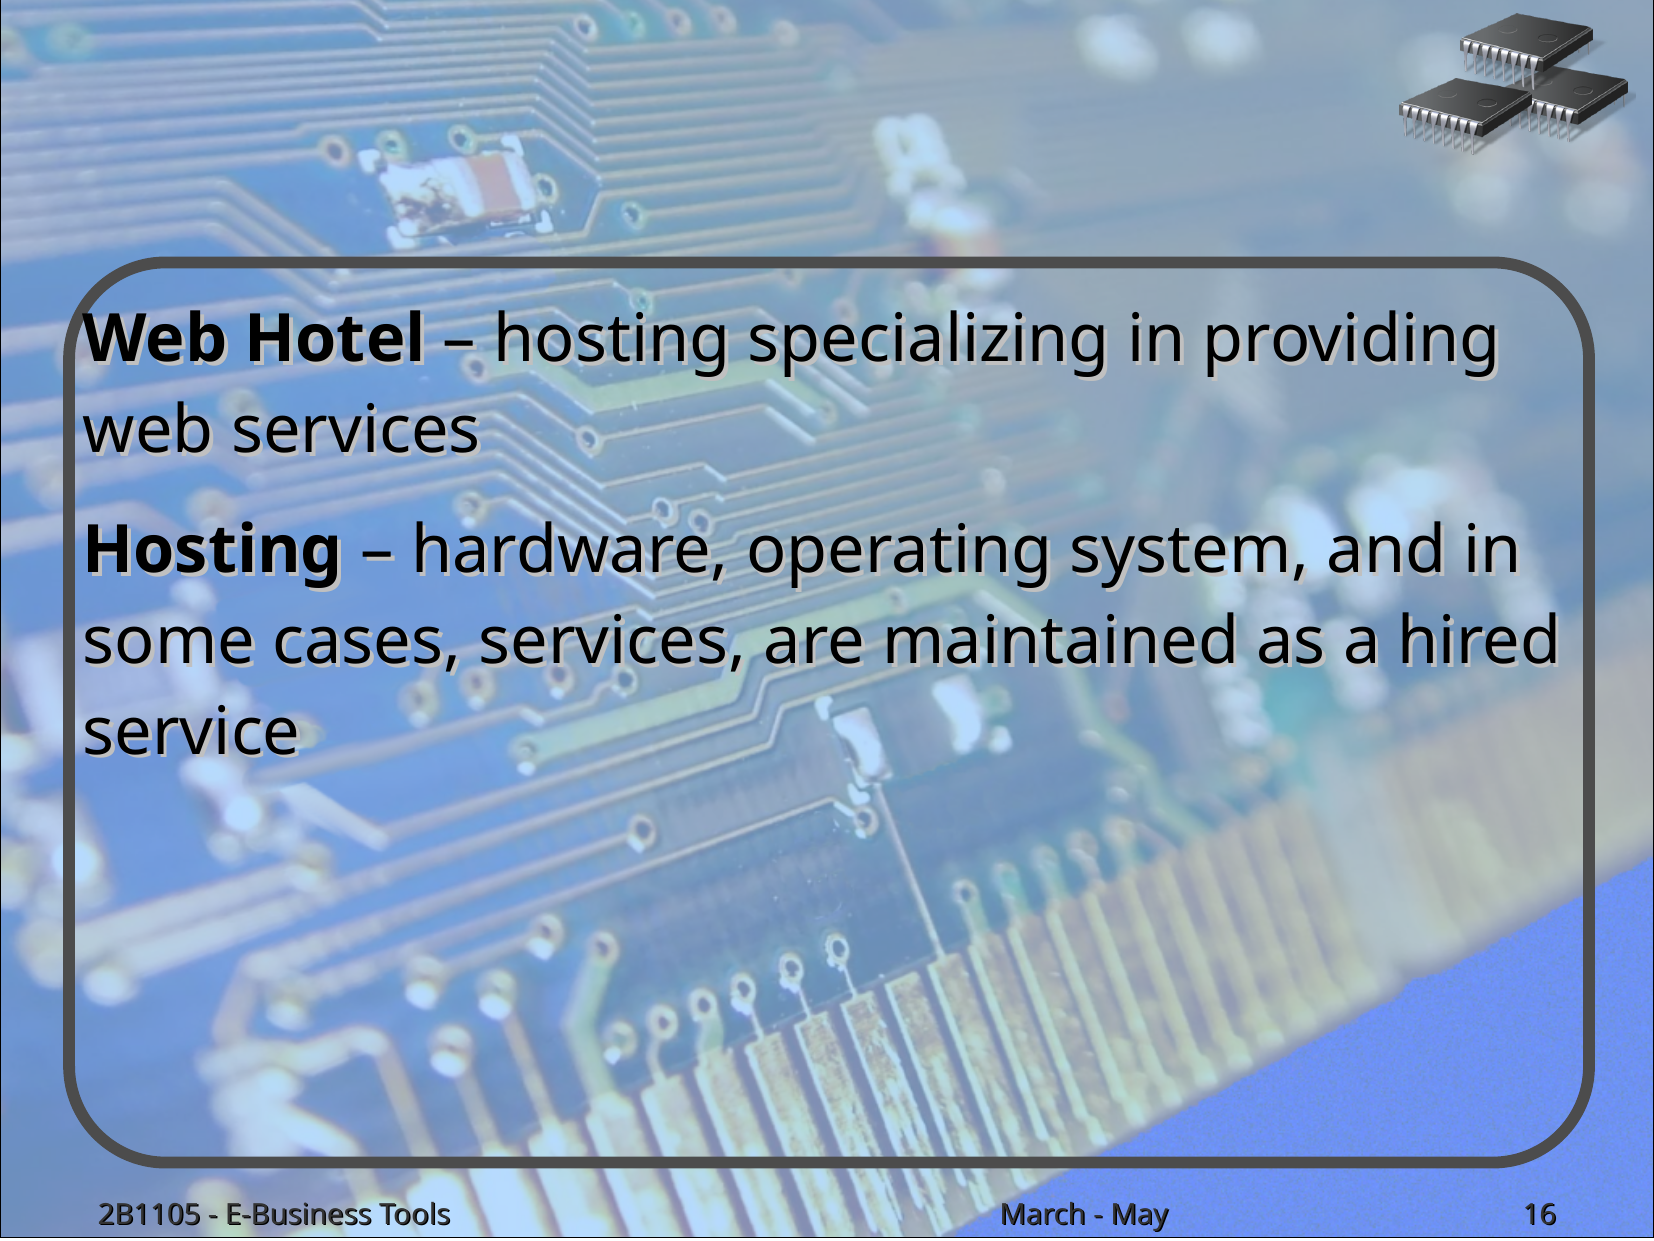

#
Web Hotel – hosting specializing in providing web services
Hosting – hardware, operating system, and in some cases, services, are maintained as a hired service